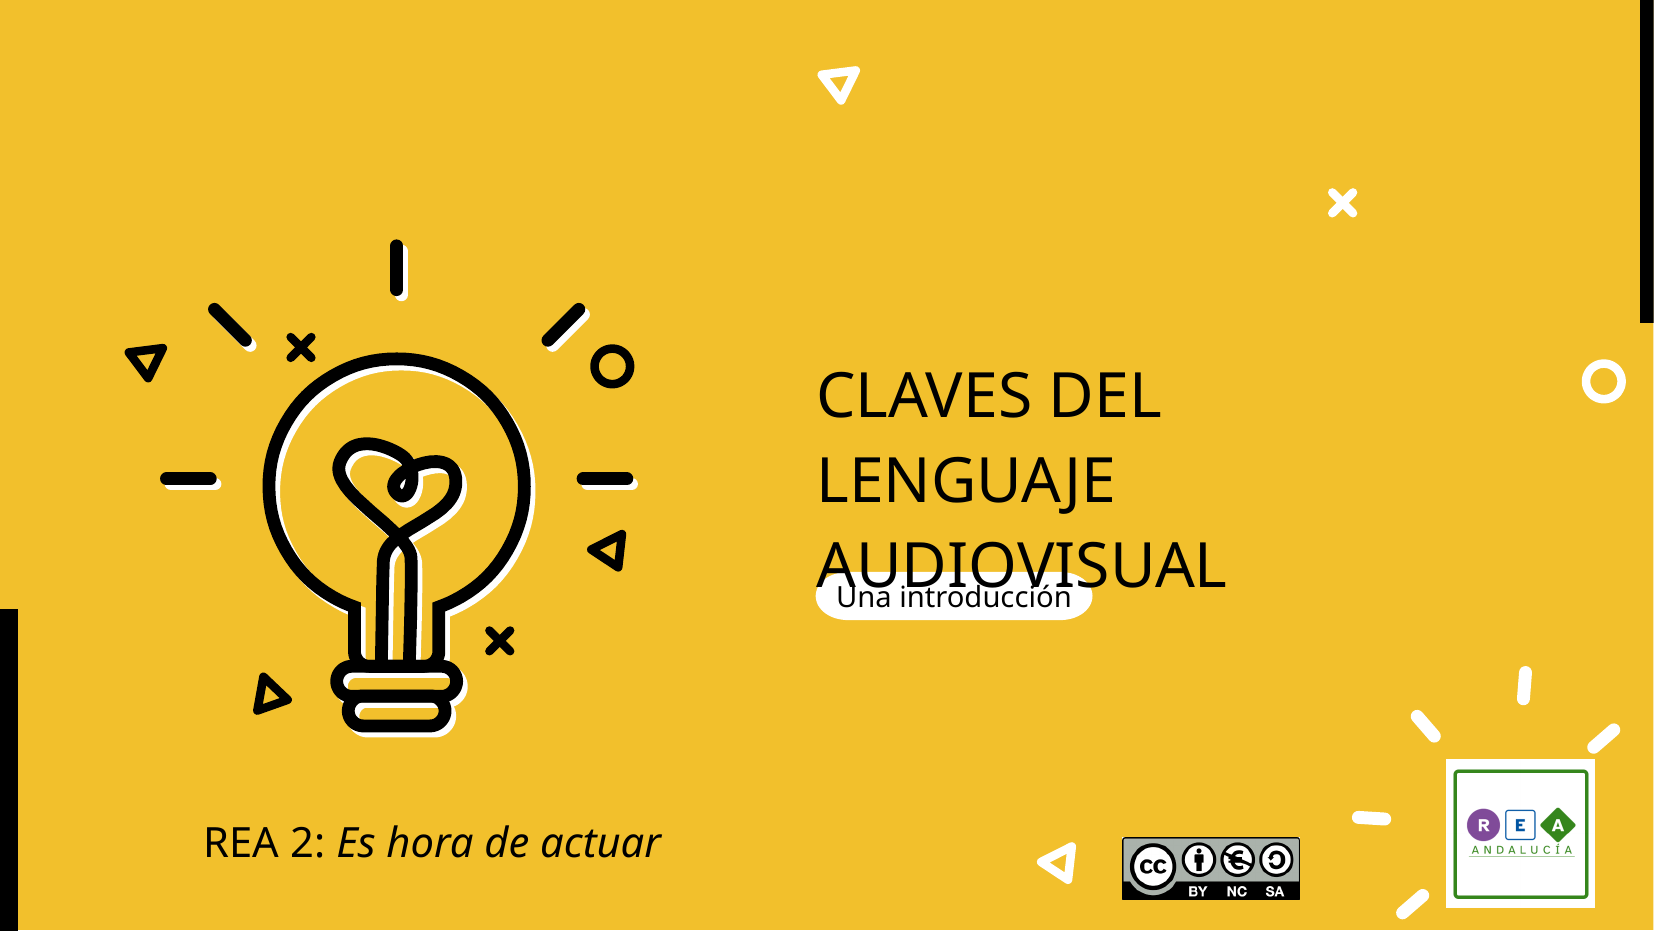

# CLAVES DEL LENGUAJE AUDIOVISUAL
Una introducción
REA 2: Es hora de actuar